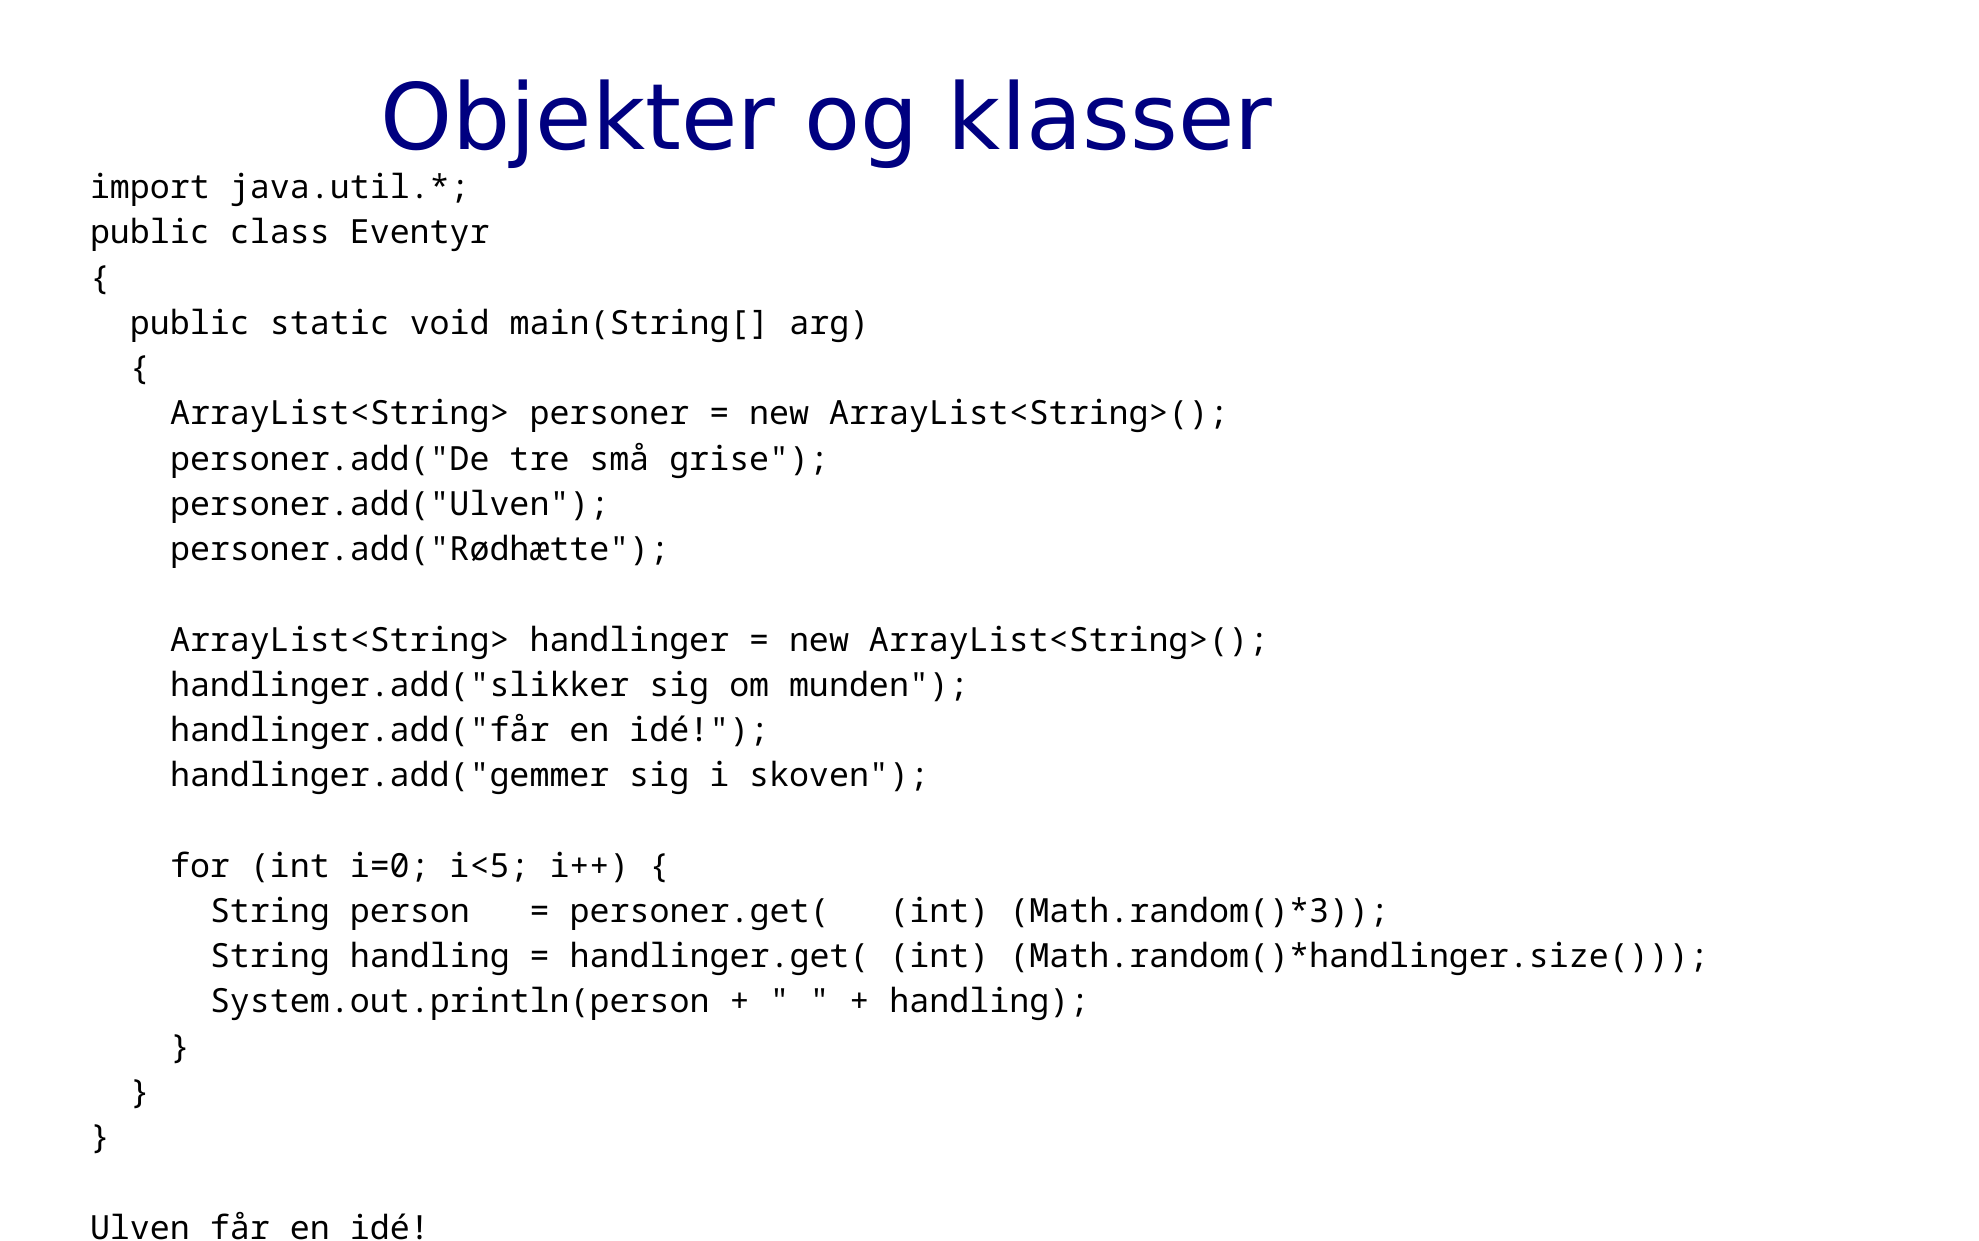

# Objekter og klasser
import java.util.*;
public class Eventyr
{
 public static void main(String[] arg)
 {
 ArrayList<String> personer = new ArrayList<String>();
 personer.add("De tre små grise");
 personer.add("Ulven");
 personer.add("Rødhætte");
 ArrayList<String> handlinger = new ArrayList<String>();
 handlinger.add("slikker sig om munden");
 handlinger.add("får en idé!");
 handlinger.add("gemmer sig i skoven");
 for (int i=0; i<5; i++) {
 String person = personer.get( (int) (Math.random()*3));
 String handling = handlinger.get( (int) (Math.random()*handlinger.size()));
 System.out.println(person + " " + handling);
 }
 }
}
Ulven får en idé!
Ulven slikker sig om munden
Rødhætte gemmer sig i skoven
De tre små grise slikker sig om munden
Ulven gemmer sig i skoven